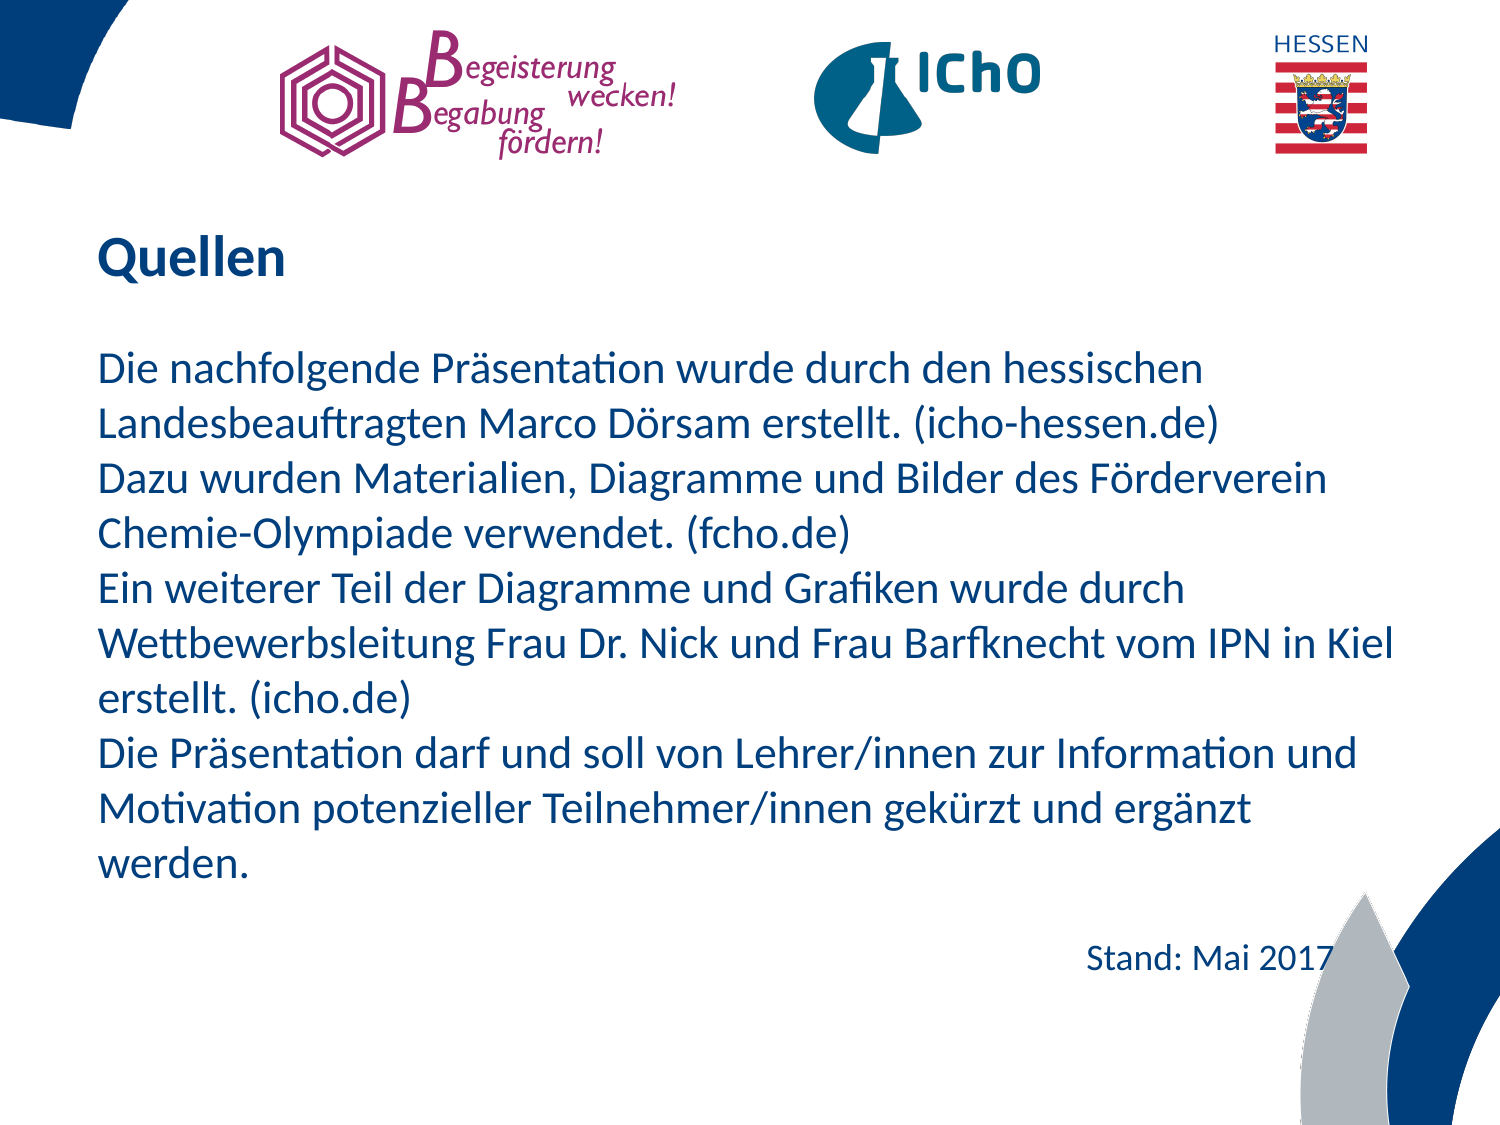

Quellen
Die nachfolgende Präsentation wurde durch den hessischen Landesbeauftragten Marco Dörsam erstellt. (icho-hessen.de)
Dazu wurden Materialien, Diagramme und Bilder des Förderverein Chemie-Olympiade verwendet. (fcho.de)
Ein weiterer Teil der Diagramme und Grafiken wurde durch Wettbewerbsleitung Frau Dr. Nick und Frau Barfknecht vom IPN in Kiel erstellt. (icho.de)
Die Präsentation darf und soll von Lehrer/innen zur Information und Motivation potenzieller Teilnehmer/innen gekürzt und ergänzt werden.
Stand: Mai 2017